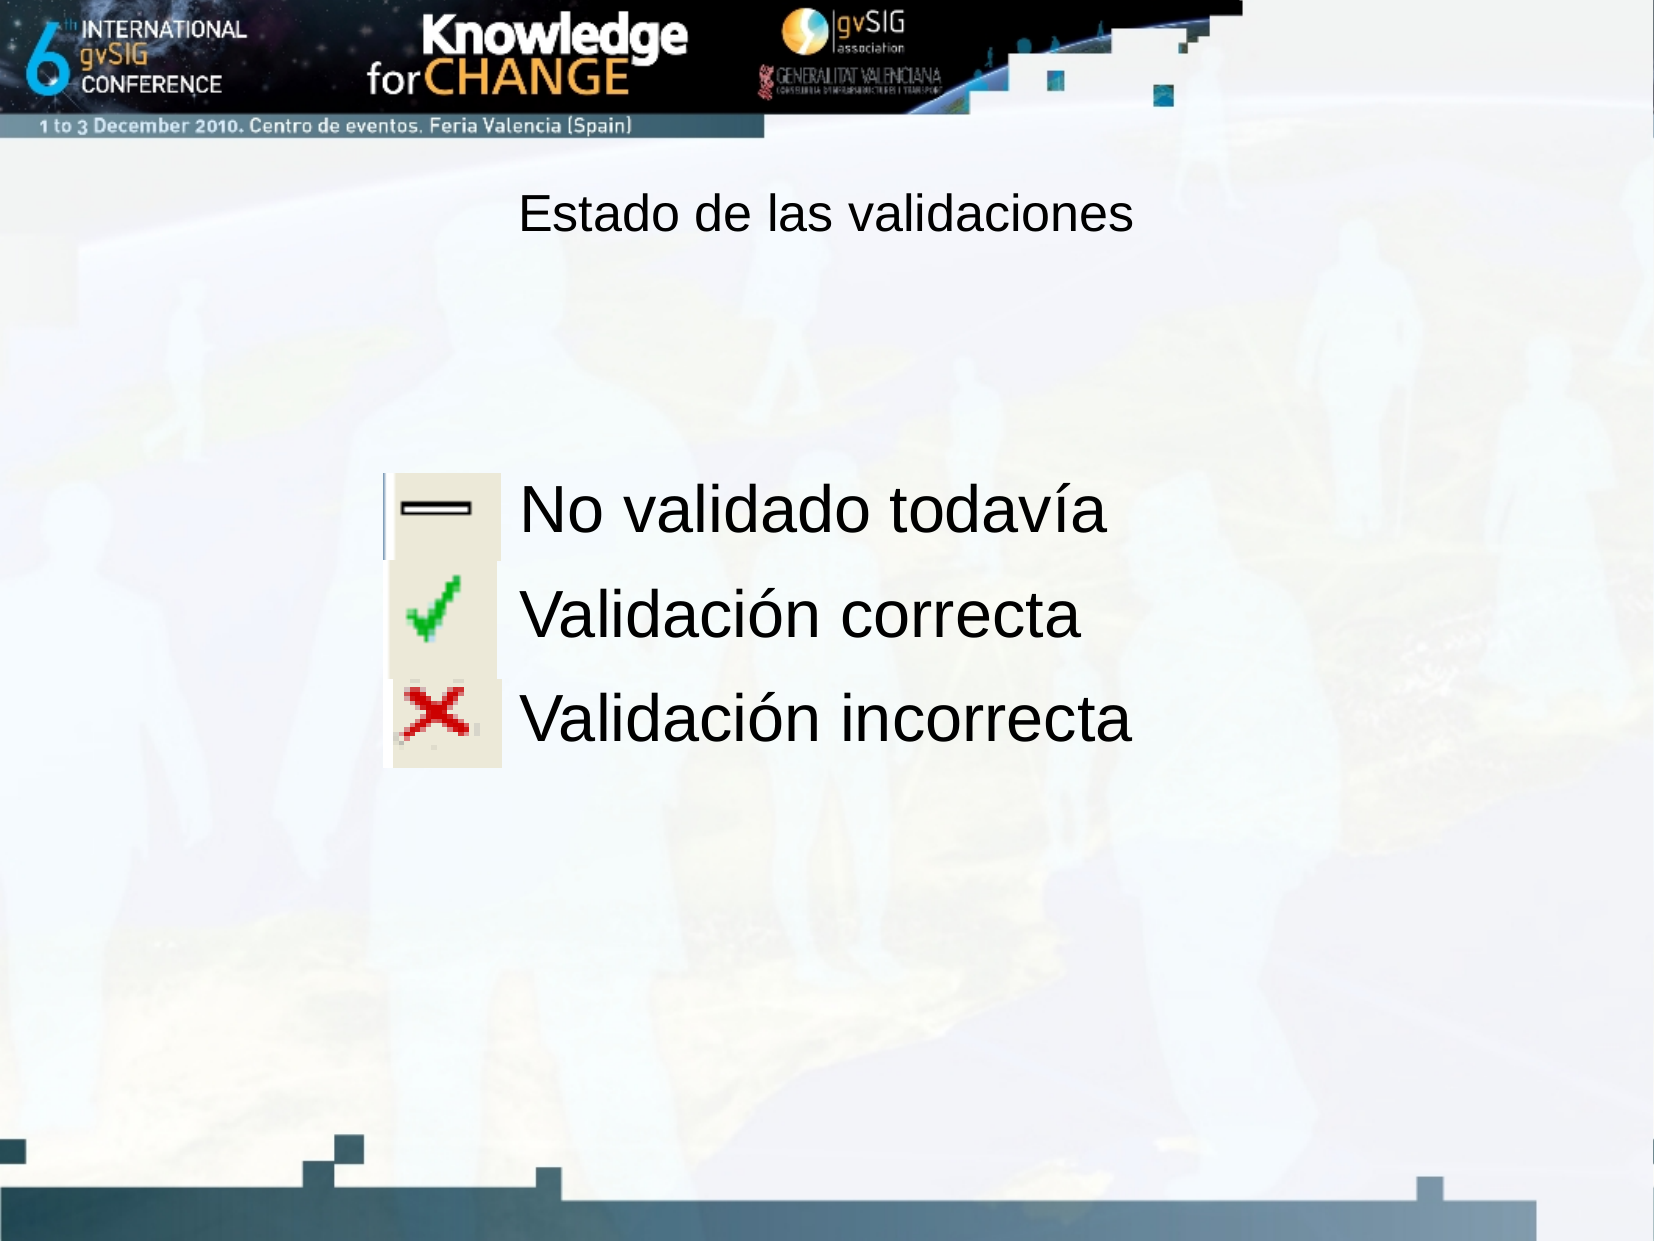

# Estado de las validaciones
No validado todavía
Validación correcta
Validación incorrecta